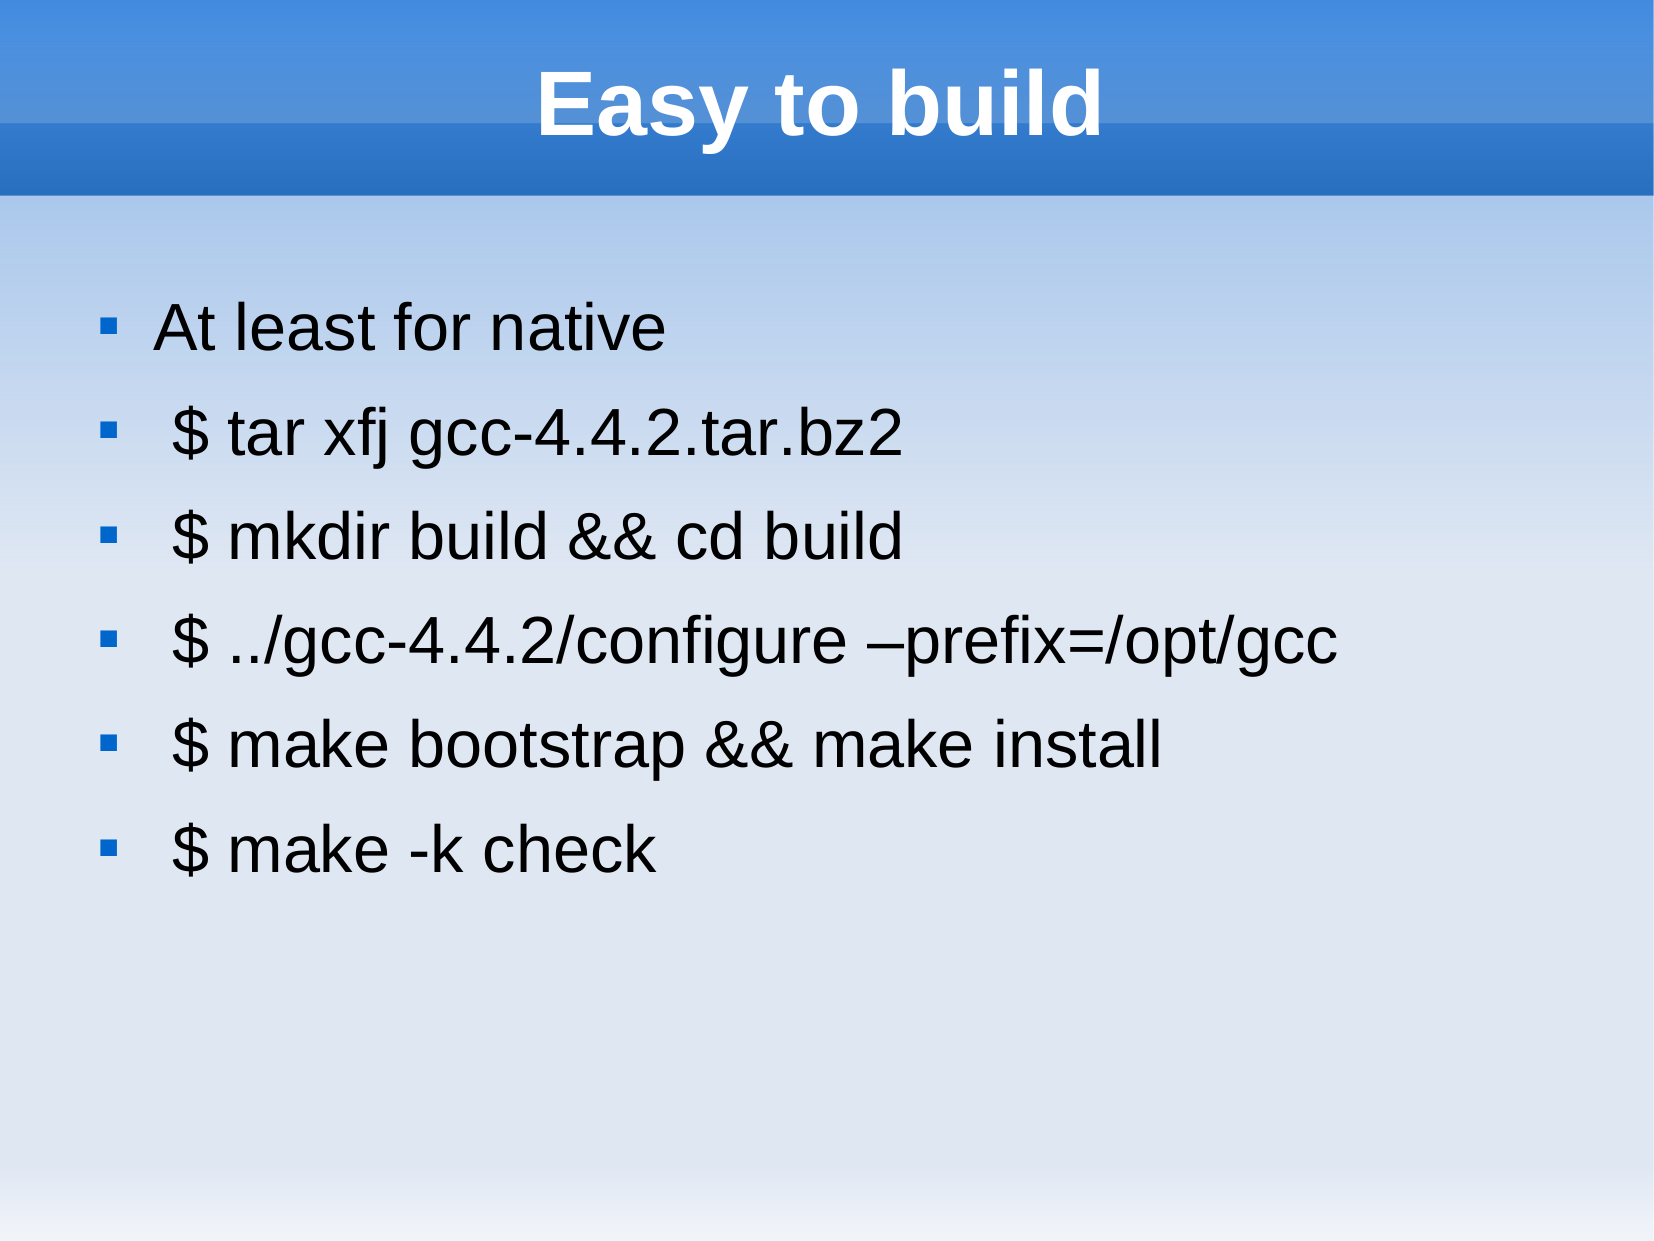

# Easy to build
At least for native
 $ tar xfj gcc-4.4.2.tar.bz2
 $ mkdir build && cd build
 $ ../gcc-4.4.2/configure –prefix=/opt/gcc
 $ make bootstrap && make install
 $ make -k check